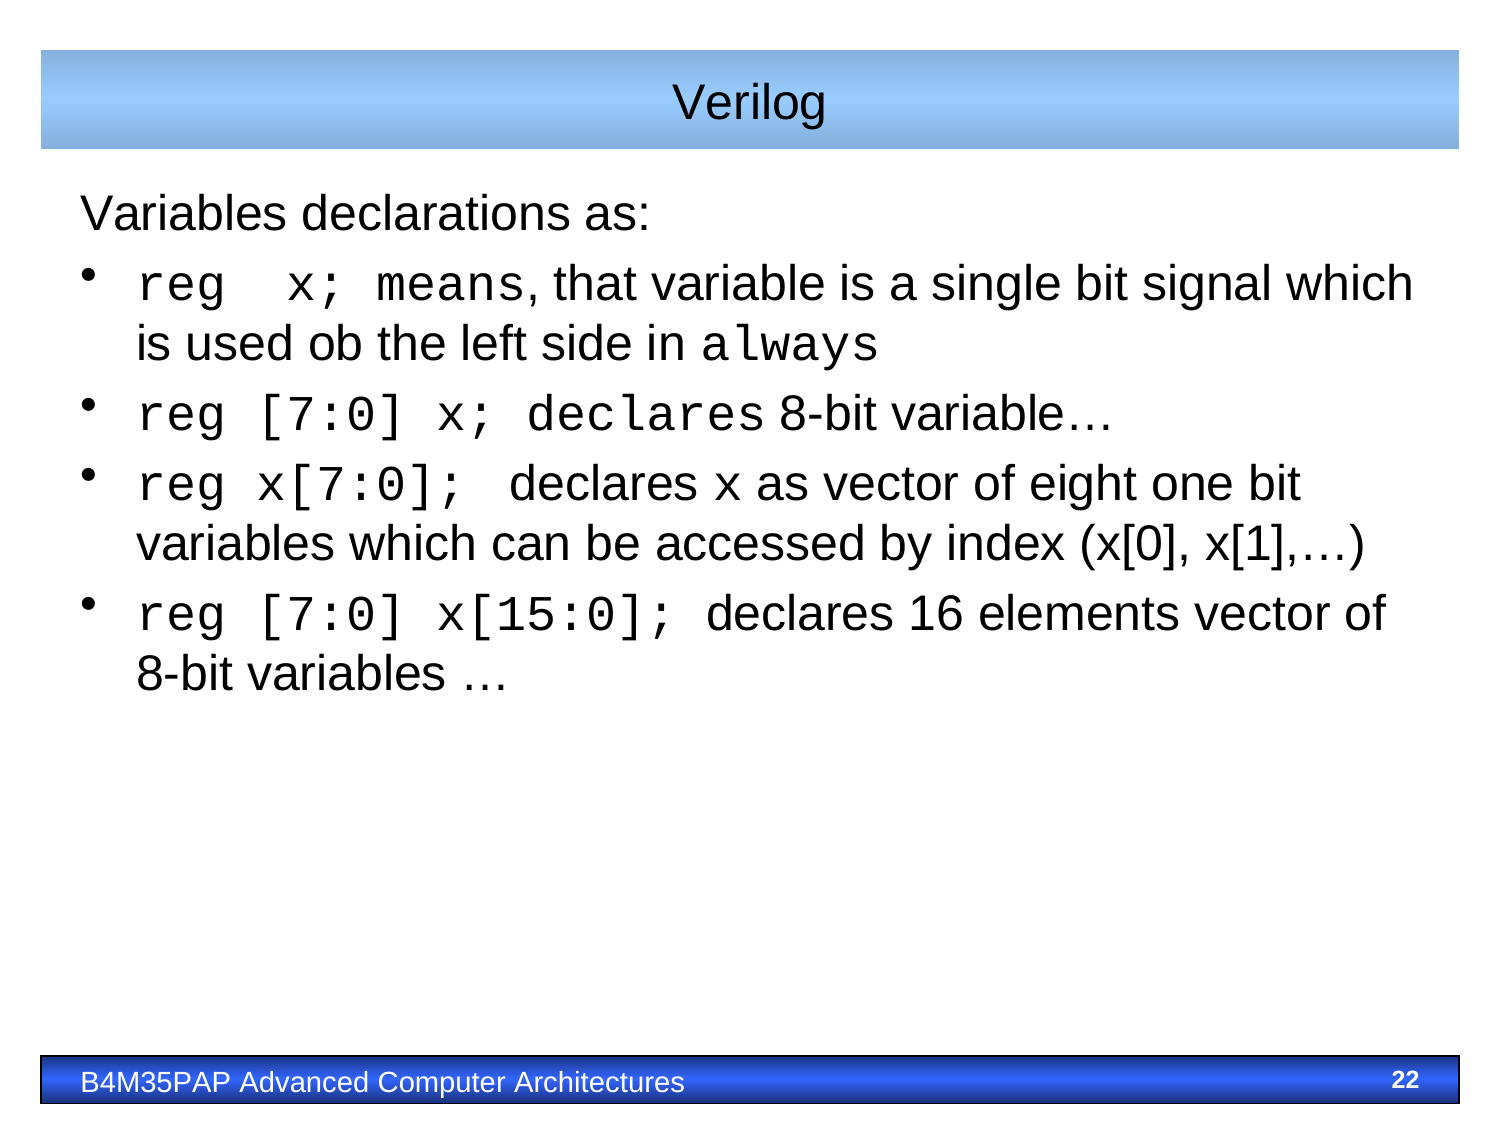

# Verilog
Variables declarations as:
reg x; means, that variable is a single bit signal which is used ob the left side in always
reg [7:0] x; declares 8-bit variable…
reg x[7:0]; declares x as vector of eight one bit variables which can be accessed by index (x[0], x[1],…)
reg [7:0] x[15:0]; declares 16 elements vector of 8-bit variables …